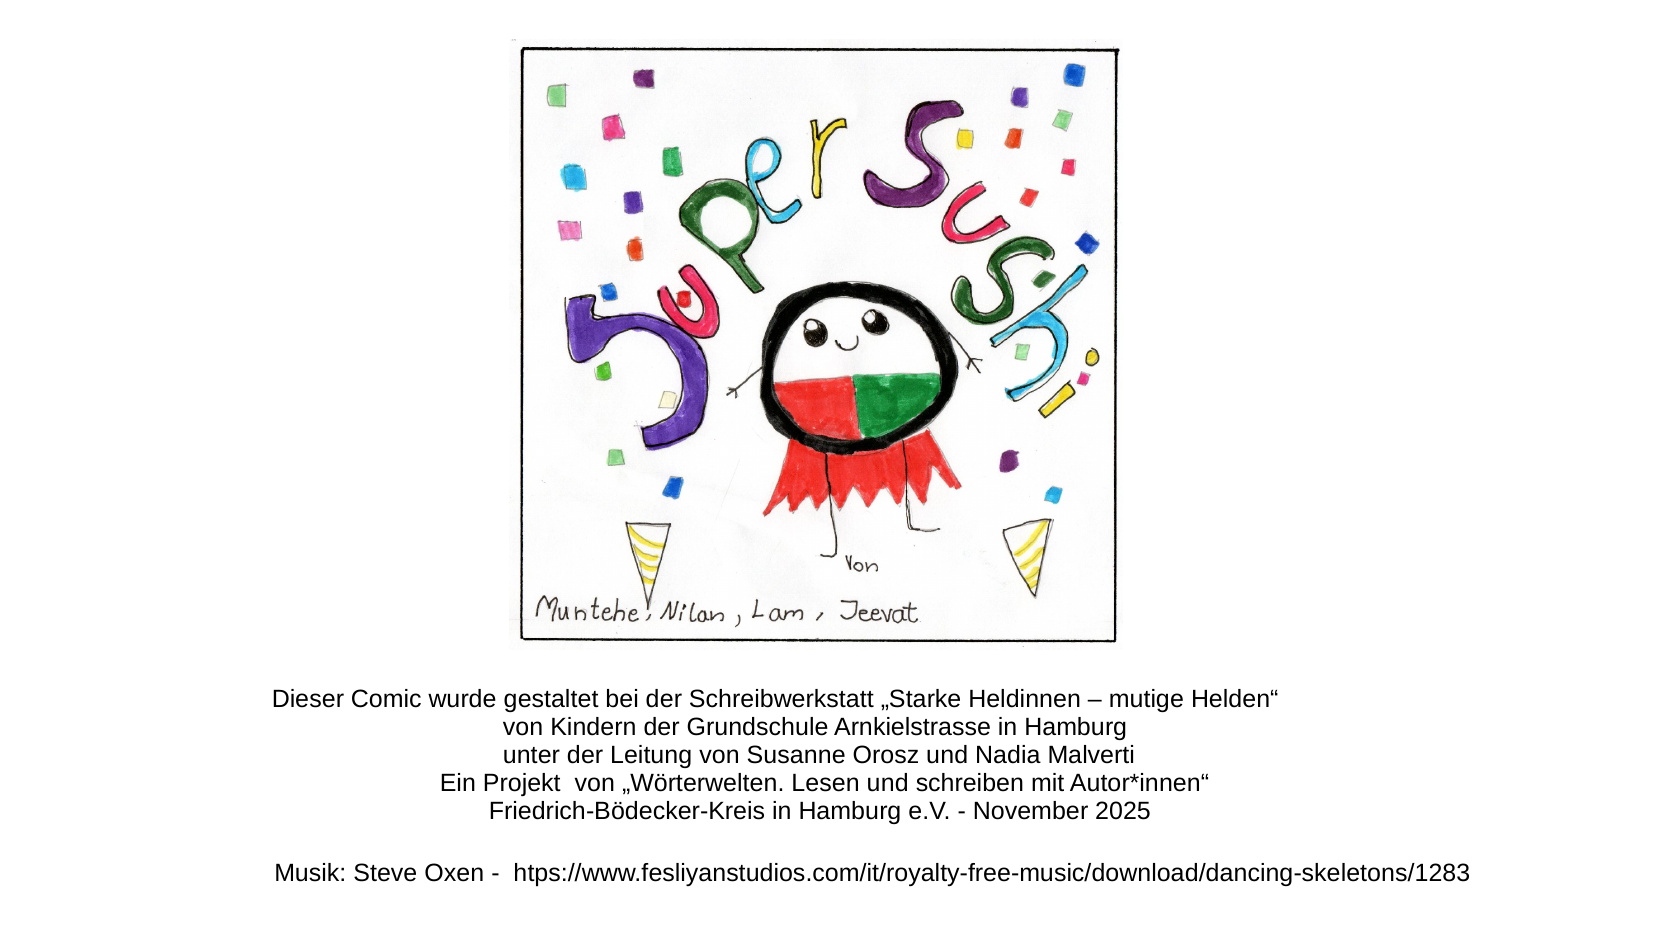

Dieser Comic wurde gestaltet bei der Schreibwerkstatt „Starke Heldinnen – mutige Helden“
 von Kindern der Grundschule Arnkielstrasse in Hamburg
 unter der Leitung von Susanne Orosz und Nadia Malverti
 Ein Projekt von „Wörterwelten. Lesen und schreiben mit Autor*innen“
 Friedrich-Bödecker-Kreis in Hamburg e.V. - November 2025
 Musik: Steve Oxen - htps://www.fesliyanstudios.com/it/royalty-free-music/download/dancing-skeletons/1283